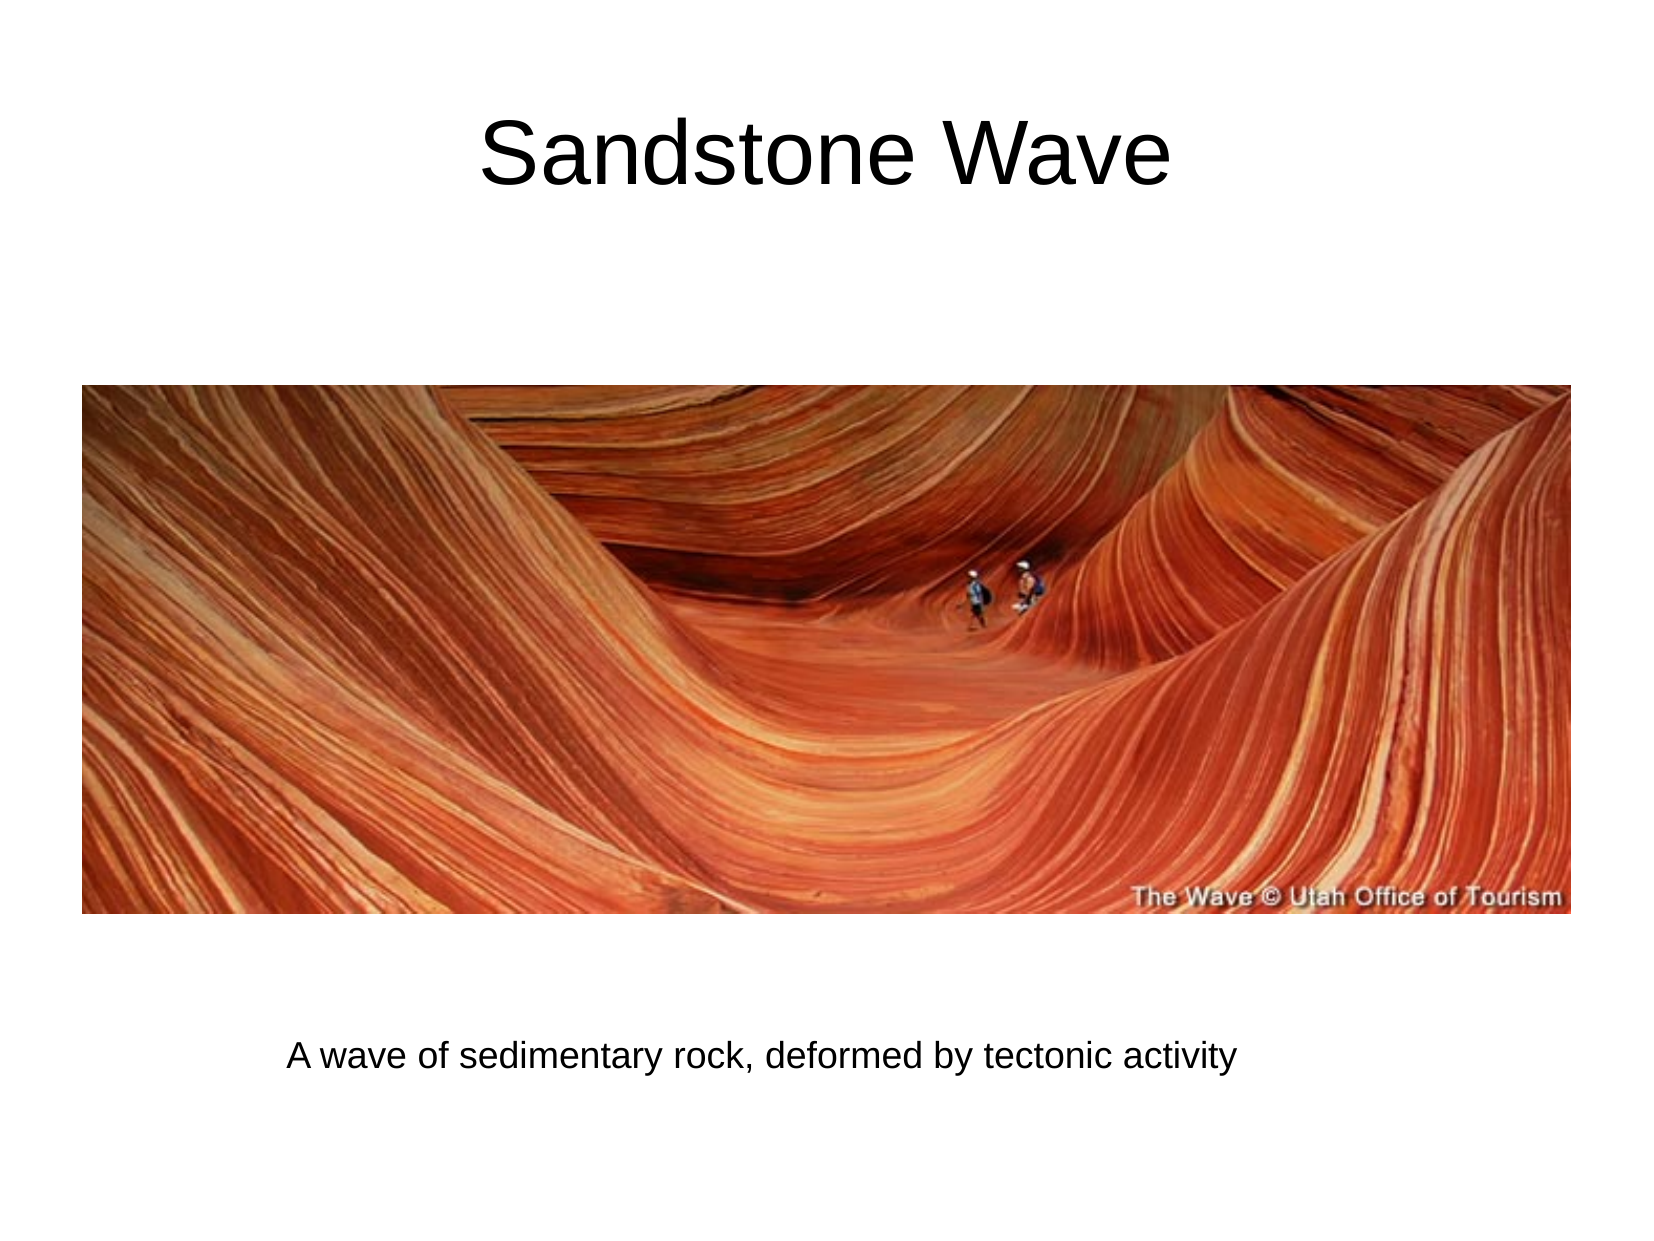

# Sandstone Wave
A wave of sedimentary rock, deformed by tectonic activity